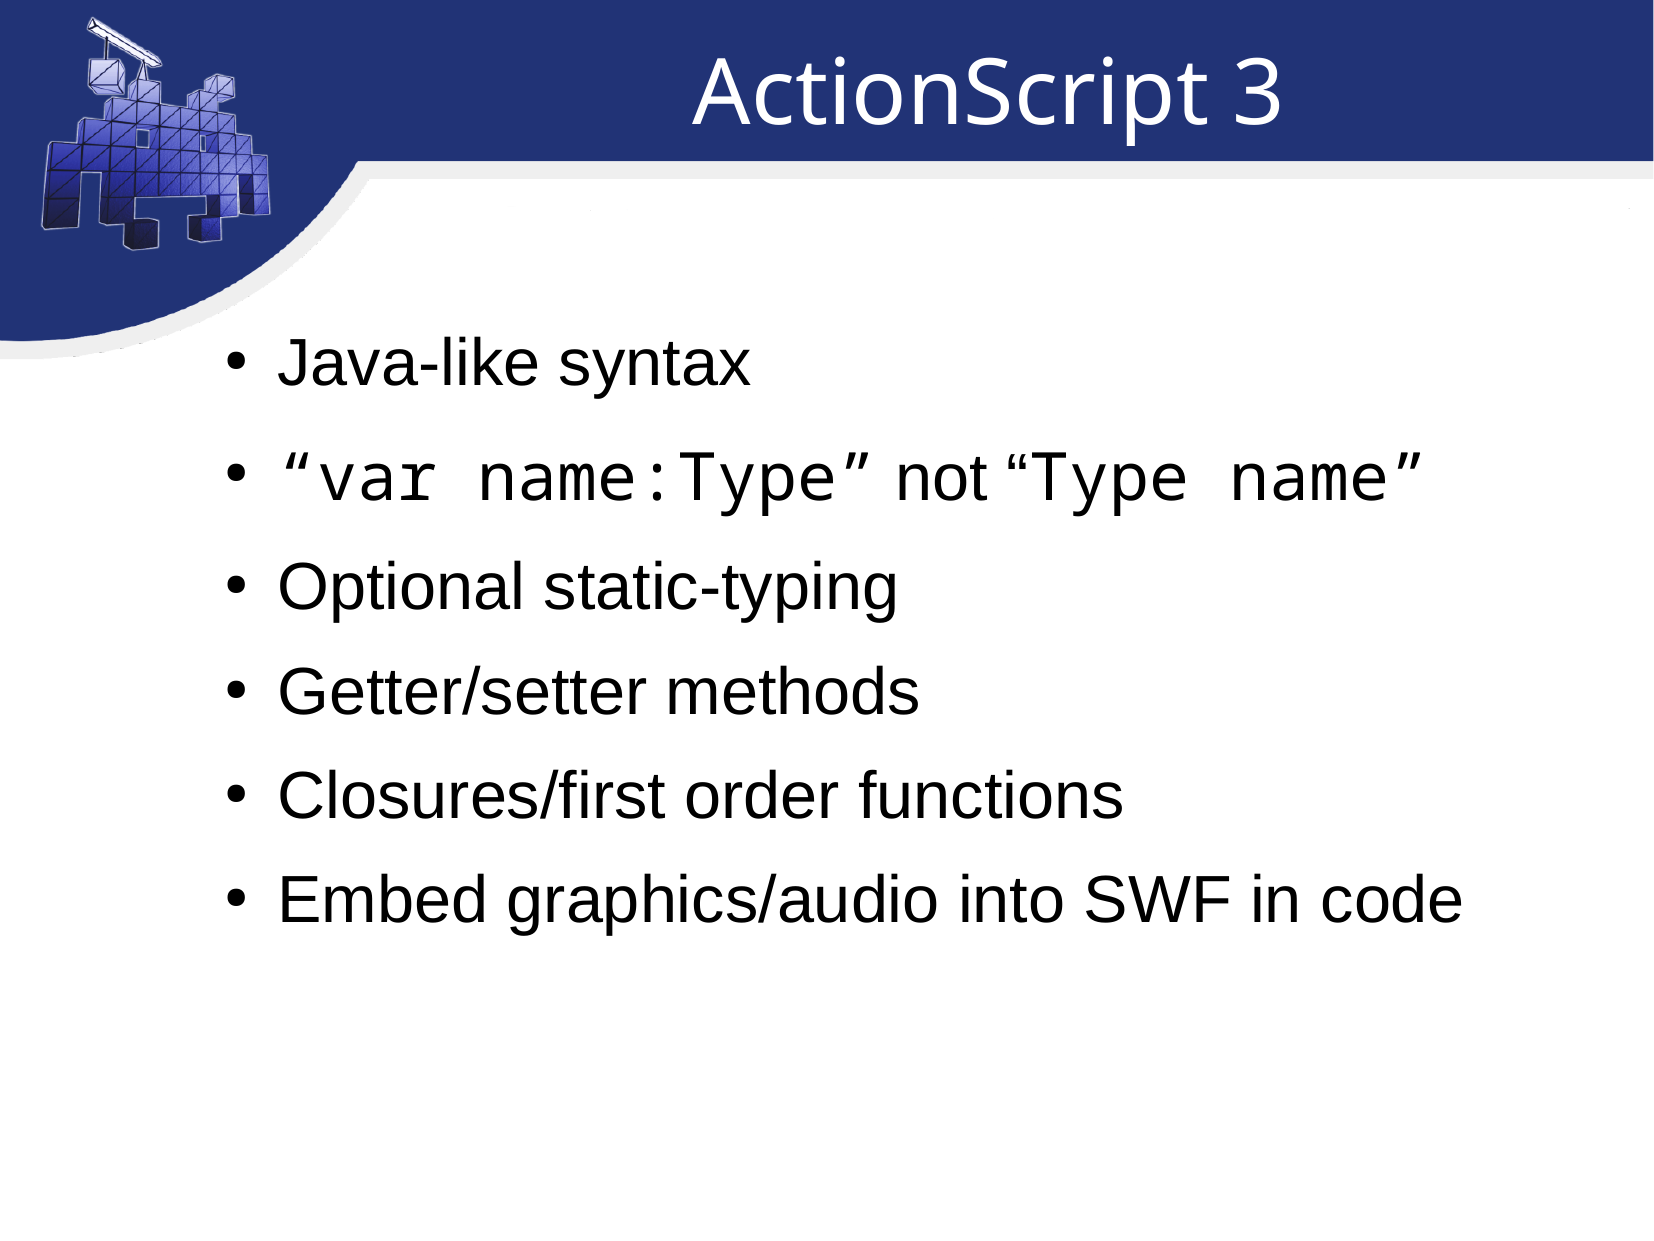

# ActionScript 3
Java-like syntax
“var name:Type” not “Type name”
Optional static-typing
Getter/setter methods
Closures/first order functions
Embed graphics/audio into SWF in code